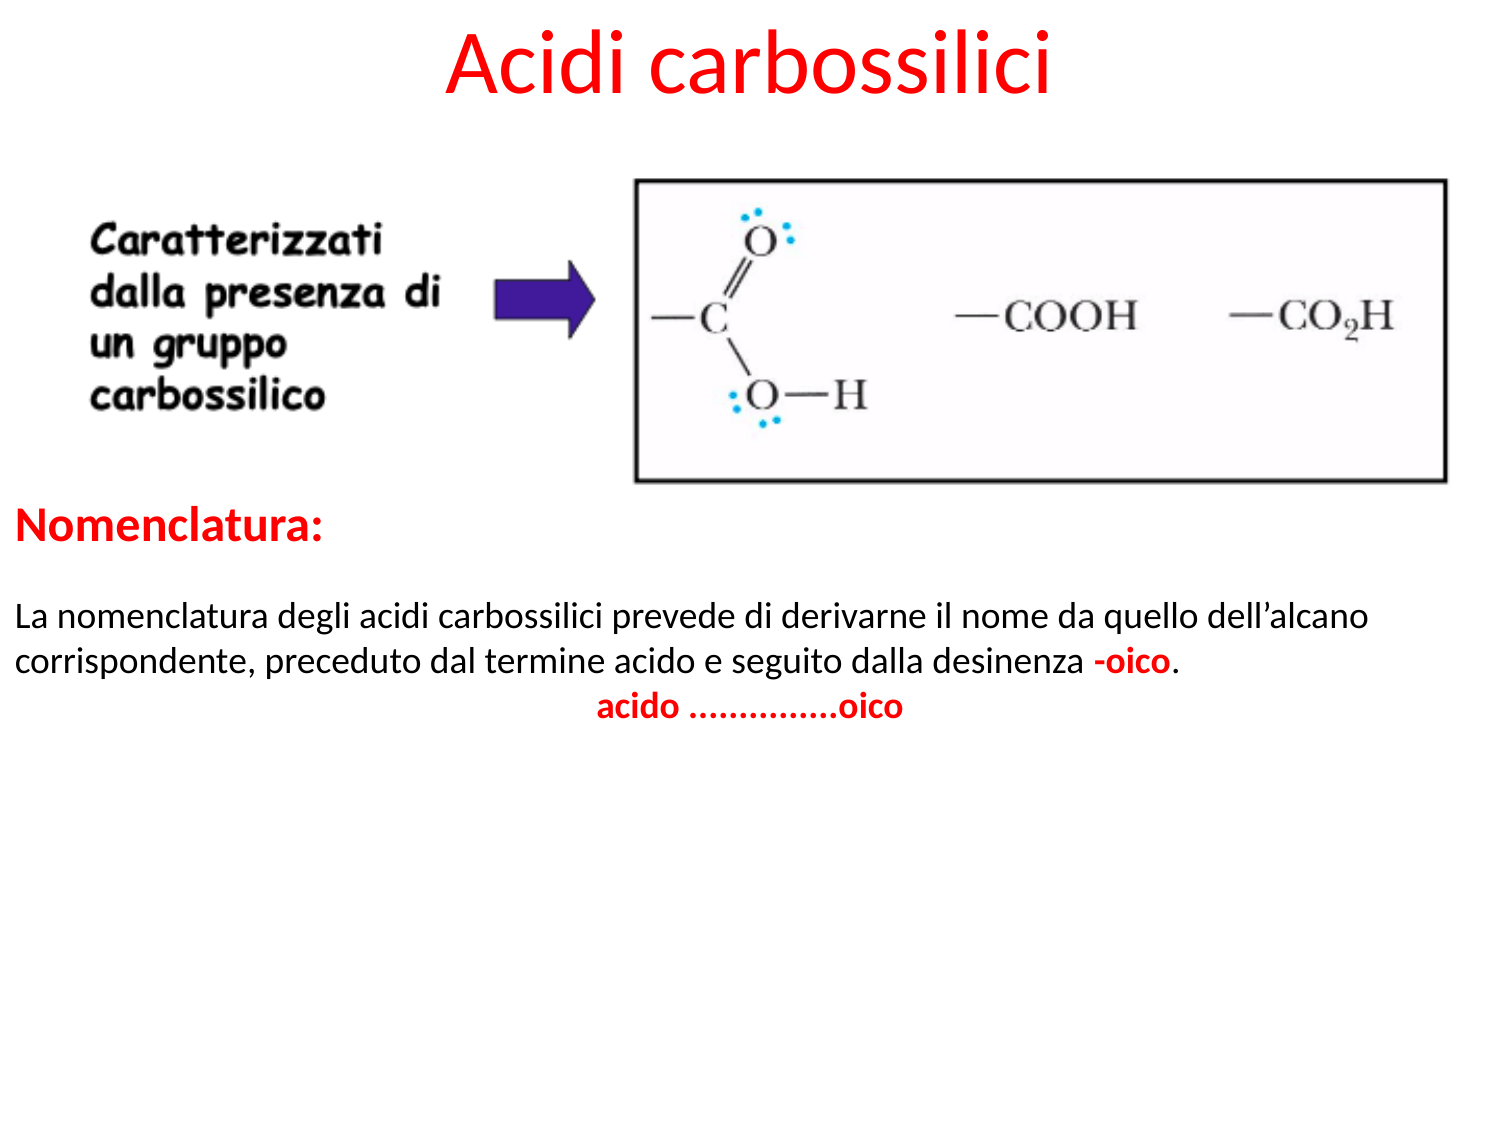

# Acidi carbossilici
Nomenclatura:
La nomenclatura degli acidi carbossilici prevede di derivarne il nome da quello dell’alcano corrispondente, preceduto dal termine acido e seguito dalla desinenza -oico.
acido ...............oico